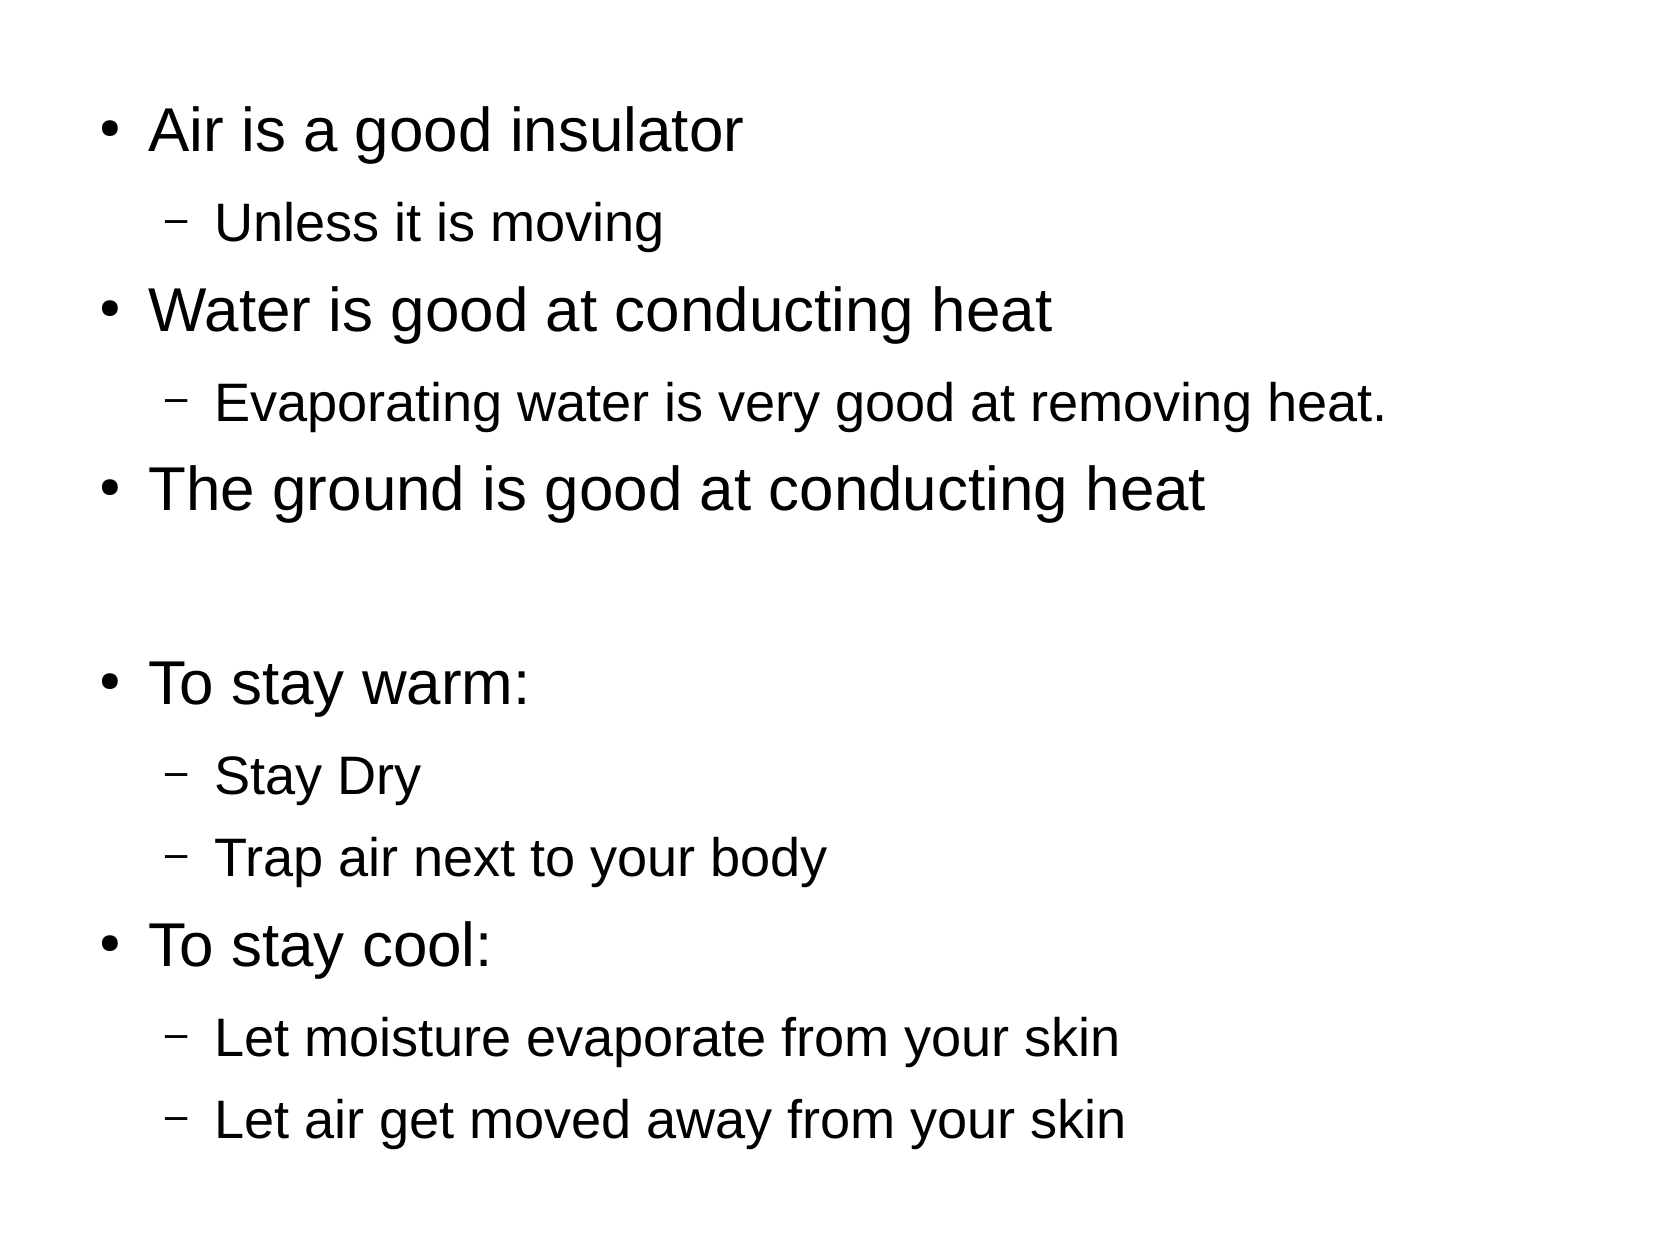

# Air is a good insulator
Unless it is moving
Water is good at conducting heat
Evaporating water is very good at removing heat.
The ground is good at conducting heat
To stay warm:
Stay Dry
Trap air next to your body
To stay cool:
Let moisture evaporate from your skin
Let air get moved away from your skin